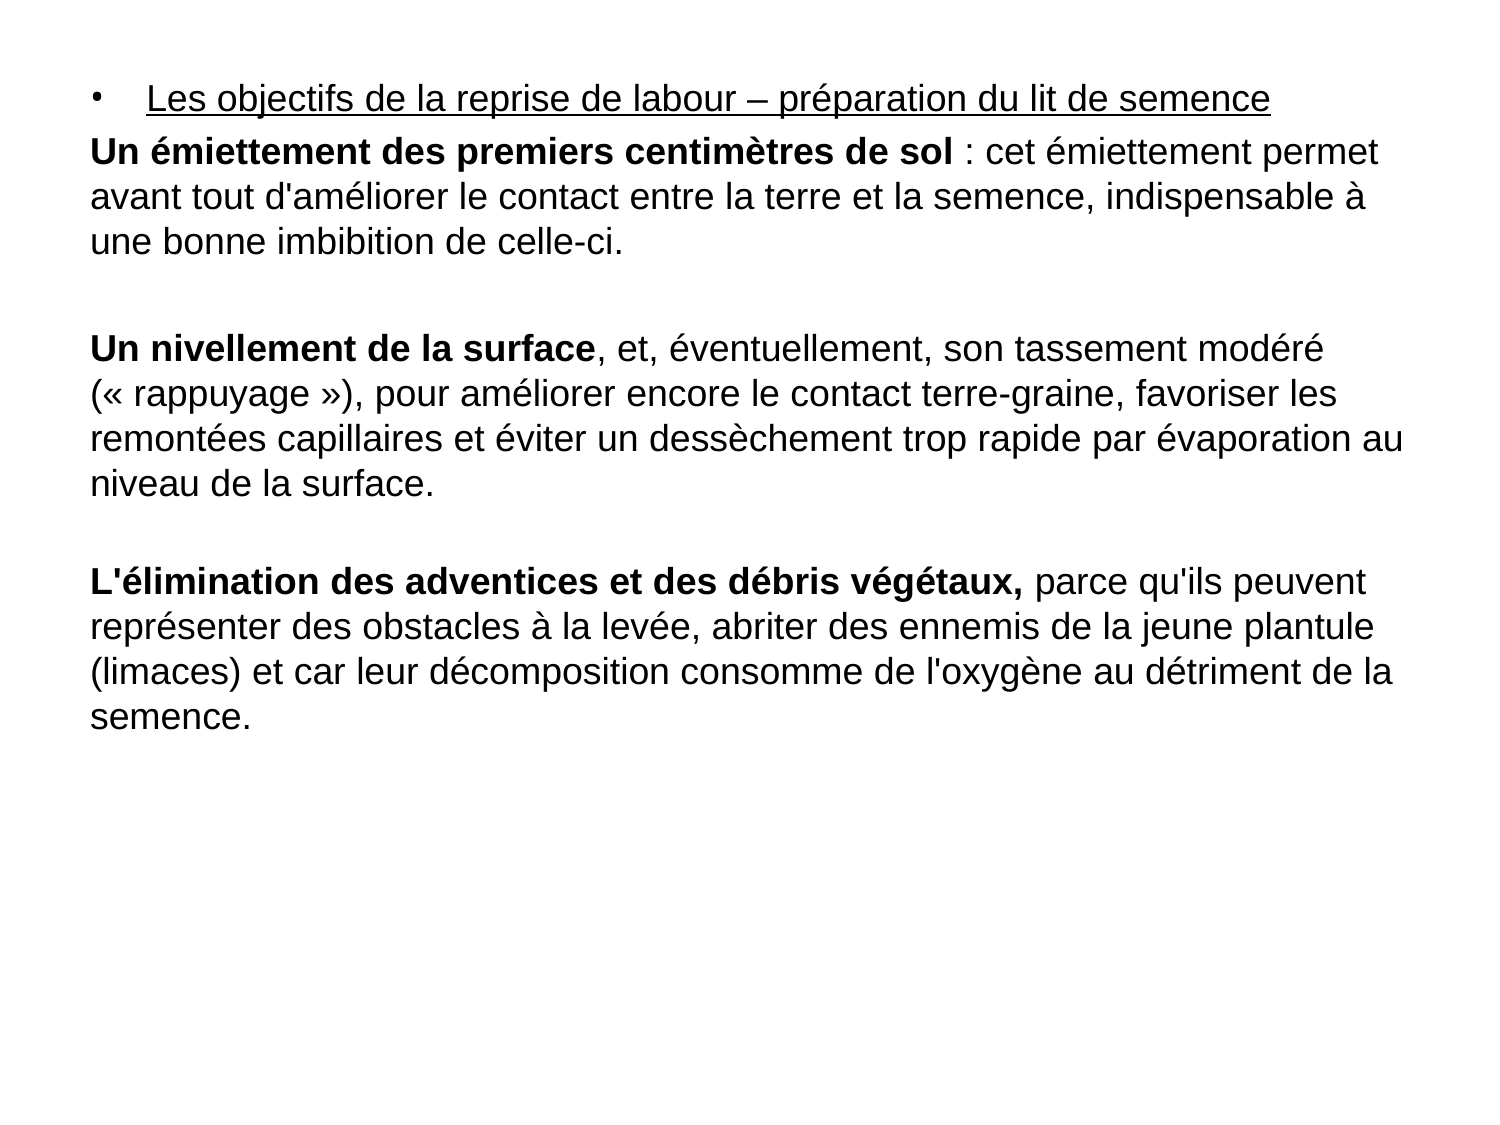

# Les objectifs de la reprise de labour – préparation du lit de semence
Un émiettement des premiers centimètres de sol : cet émiettement permet avant tout d'améliorer le contact entre la terre et la semence, indispensable à une bonne imbibition de celle-ci.
Un nivellement de la surface, et, éventuellement, son tassement modéré (« rappuyage »), pour améliorer encore le contact terre-graine, favoriser les remontées capillaires et éviter un dessèchement trop rapide par évaporation au niveau de la surface.
L'élimination des adventices et des débris végétaux, parce qu'ils peuvent représenter des obstacles à la levée, abriter des ennemis de la jeune plantule (limaces) et car leur décomposition consomme de l'oxygène au détriment de la semence.